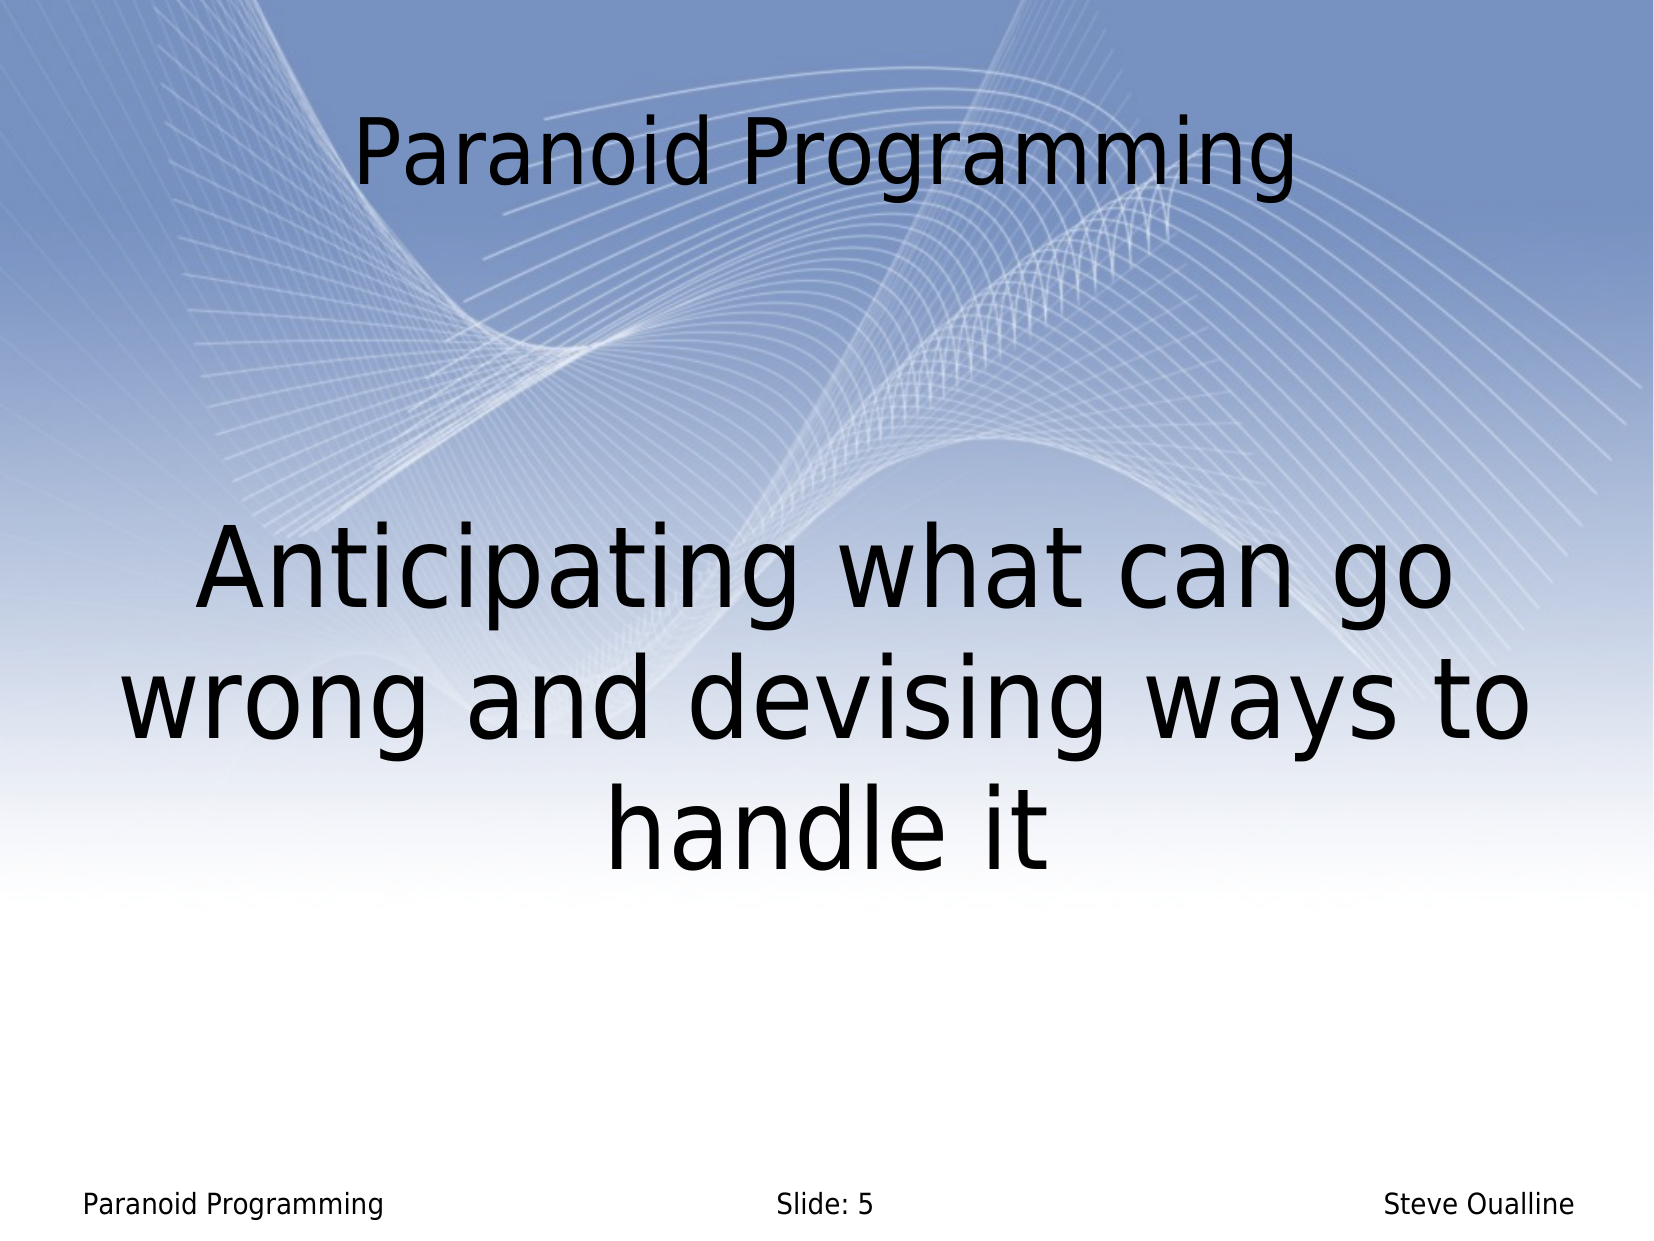

# Paranoid Programming
Anticipating what can go wrong and devising ways to handle it
Paranoid Programming
Steve Oualline
5